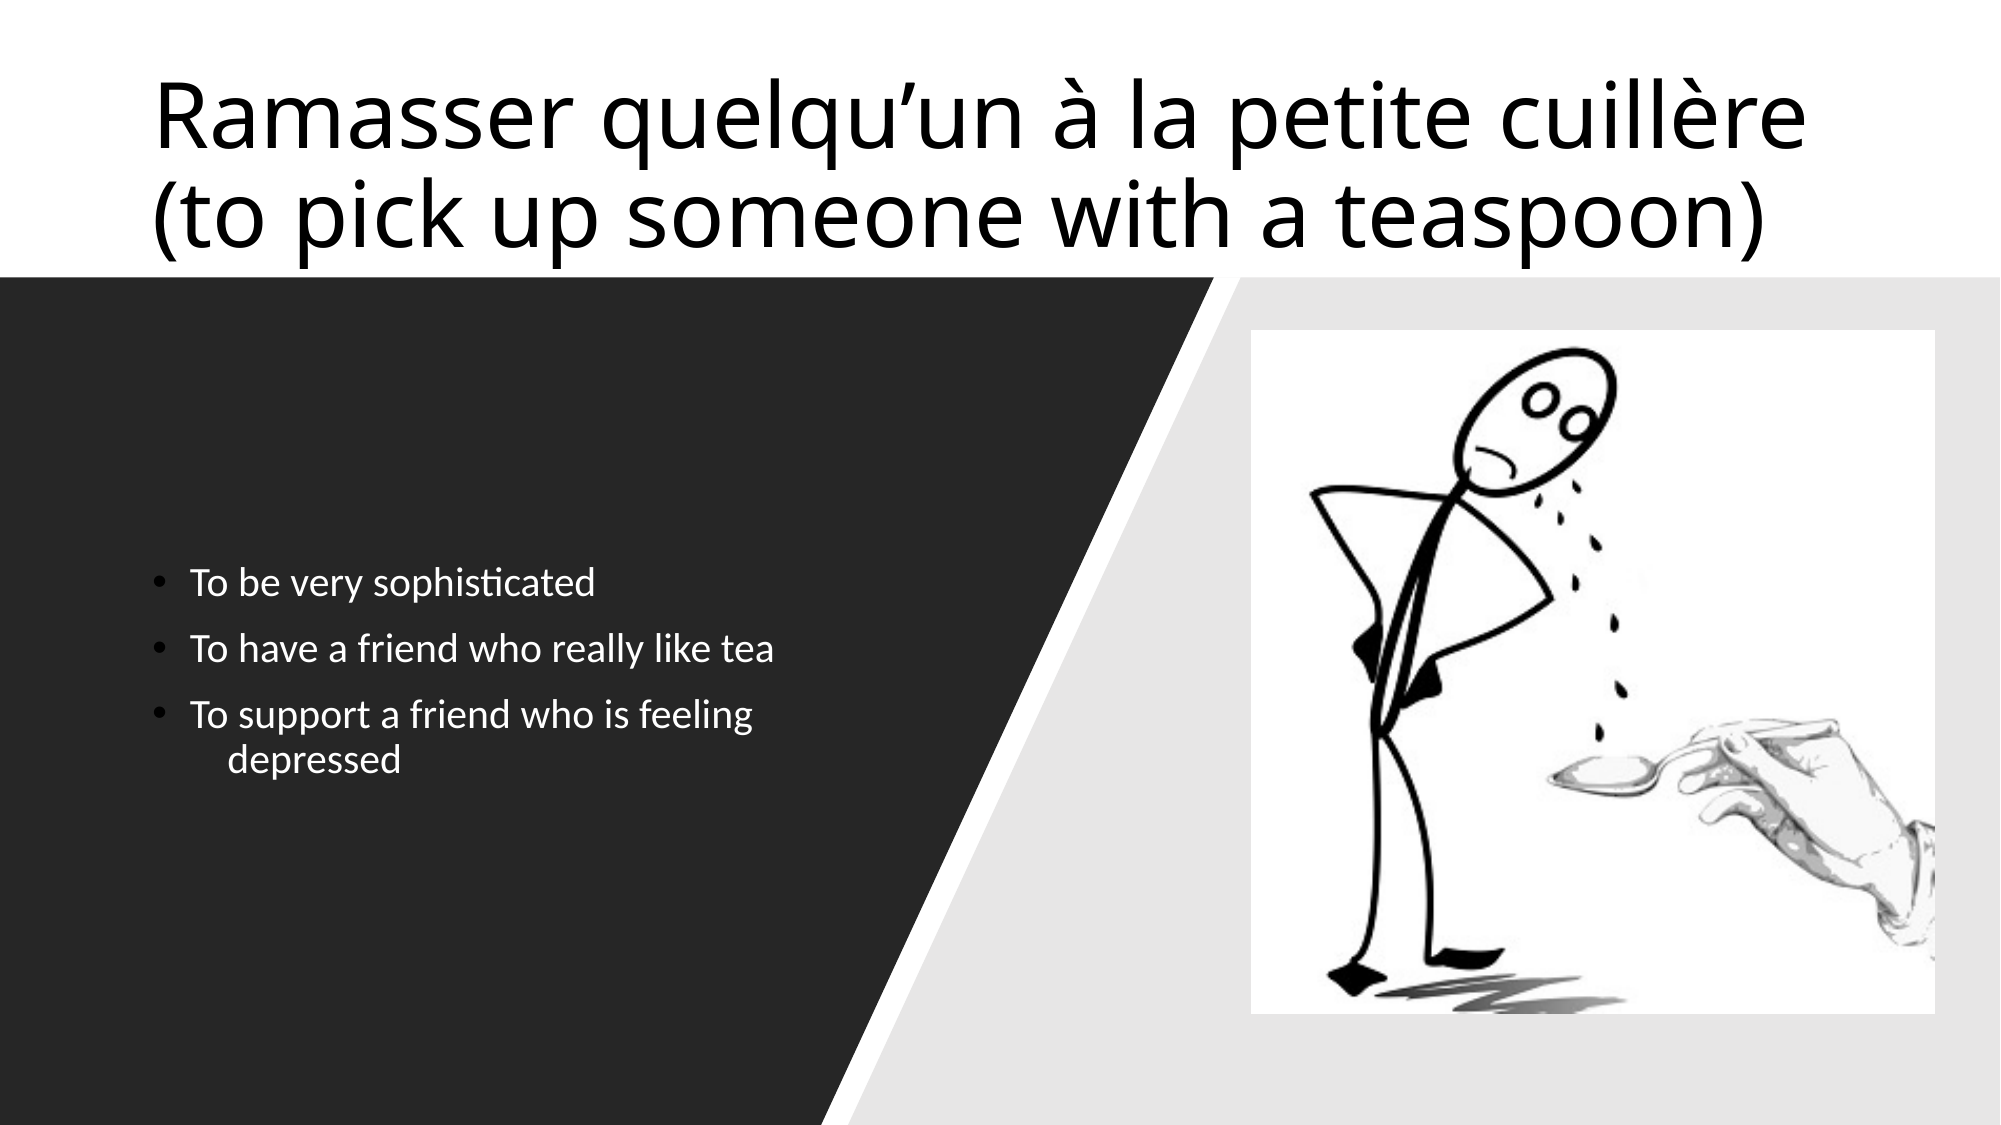

# Ramasser quelqu’un à la petite cuillère (to pick up someone with a teaspoon)
To be very sophisticated
To have a friend who really like tea
To support a friend who is feeling depressed